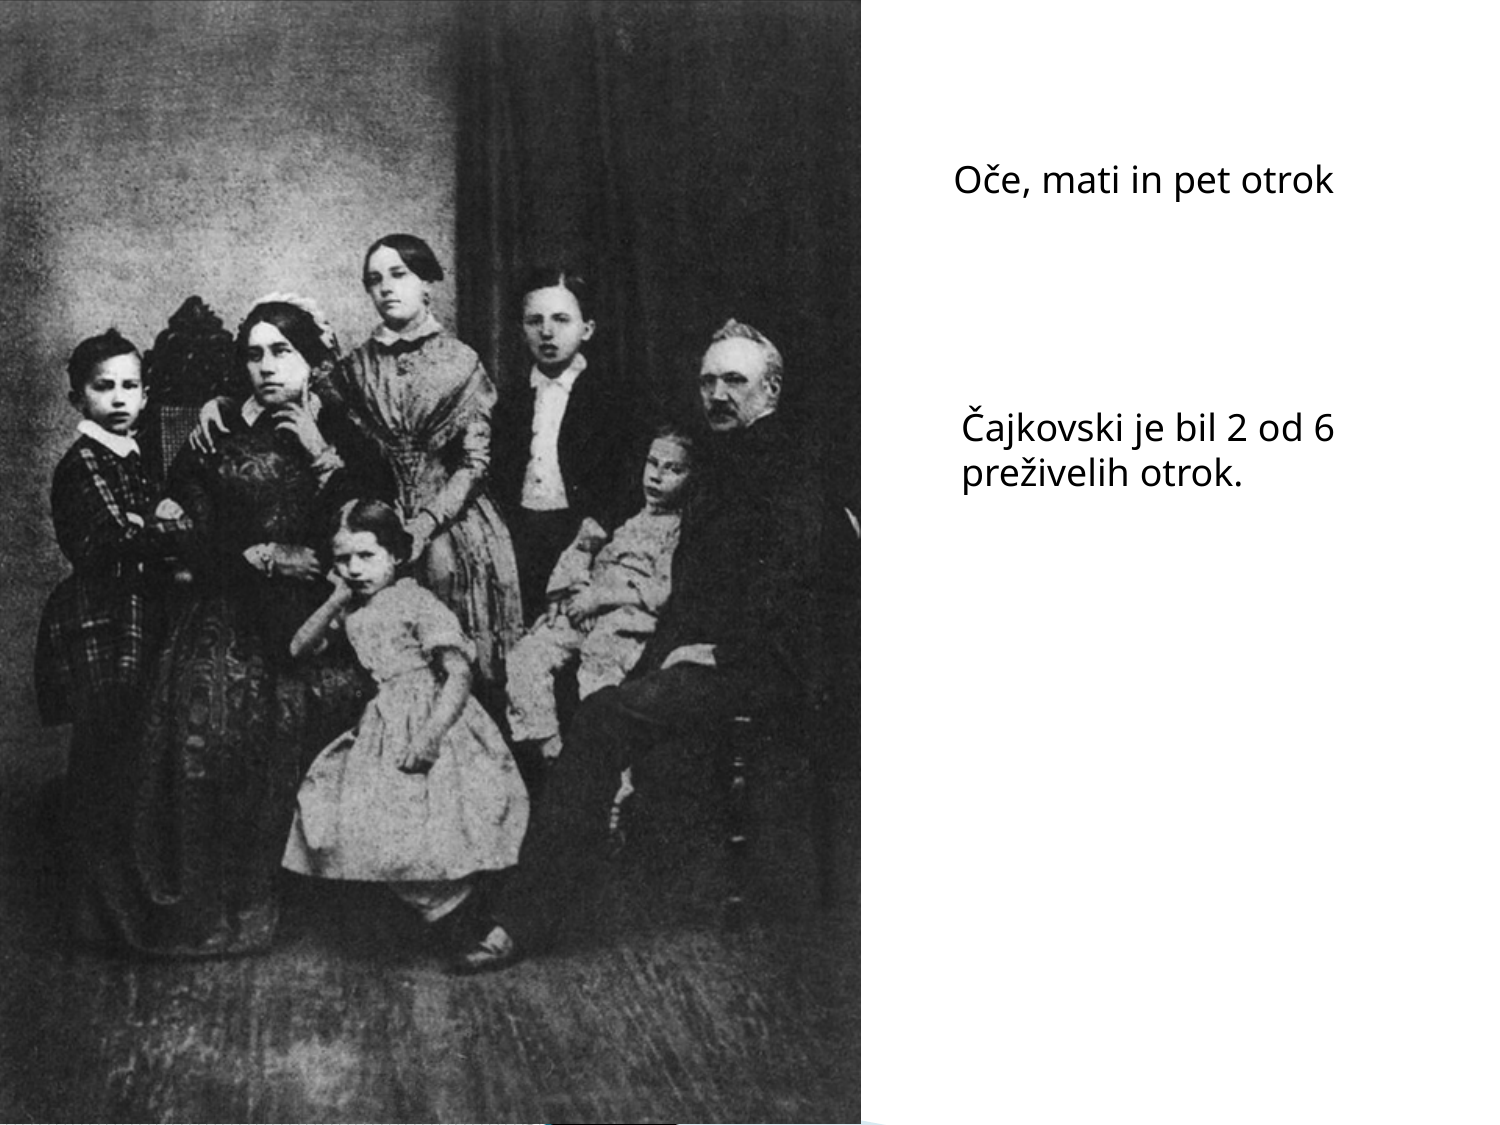

Oče, mati in pet otrok
Čajkovski je bil 2 od 6
preživelih otrok.